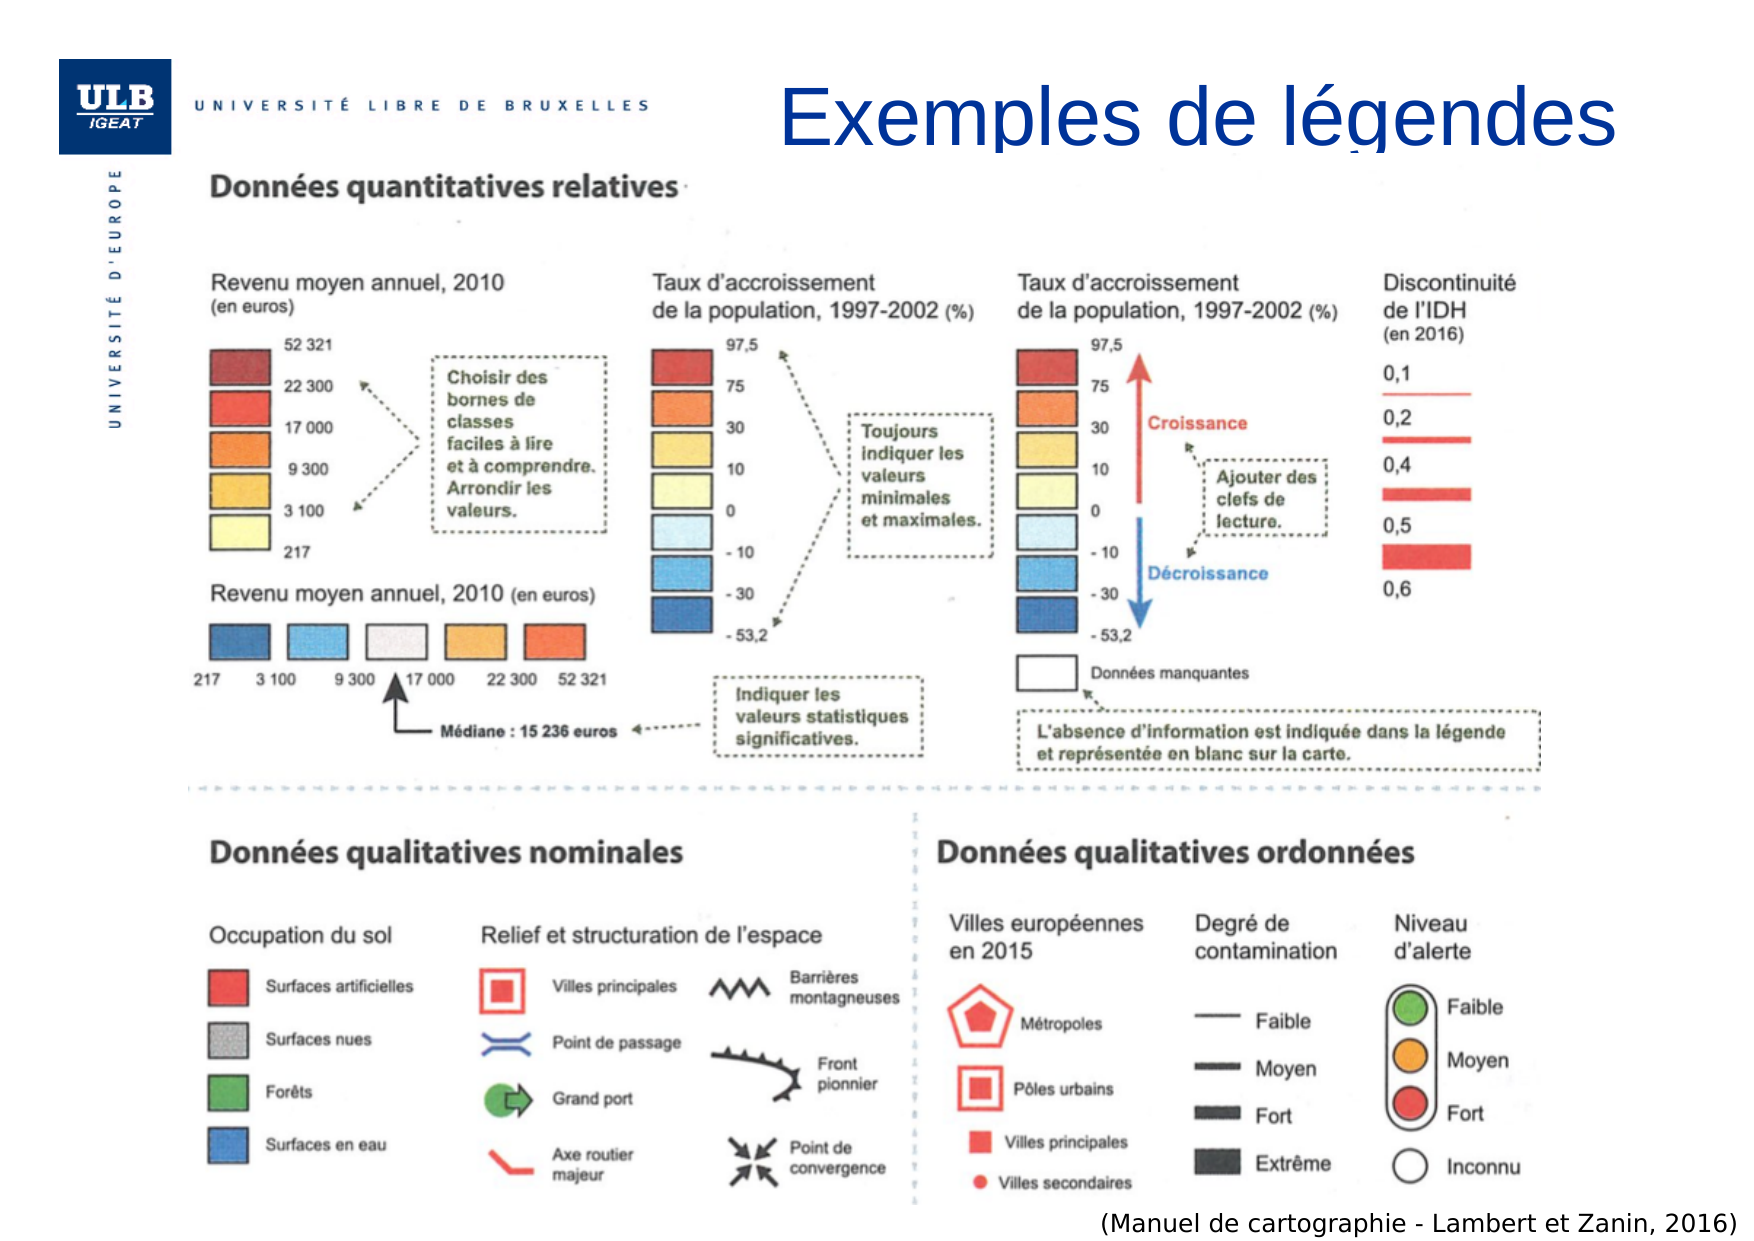

# Exemples de légendes
(Manuel de cartographie - Lambert et Zanin, 2016)